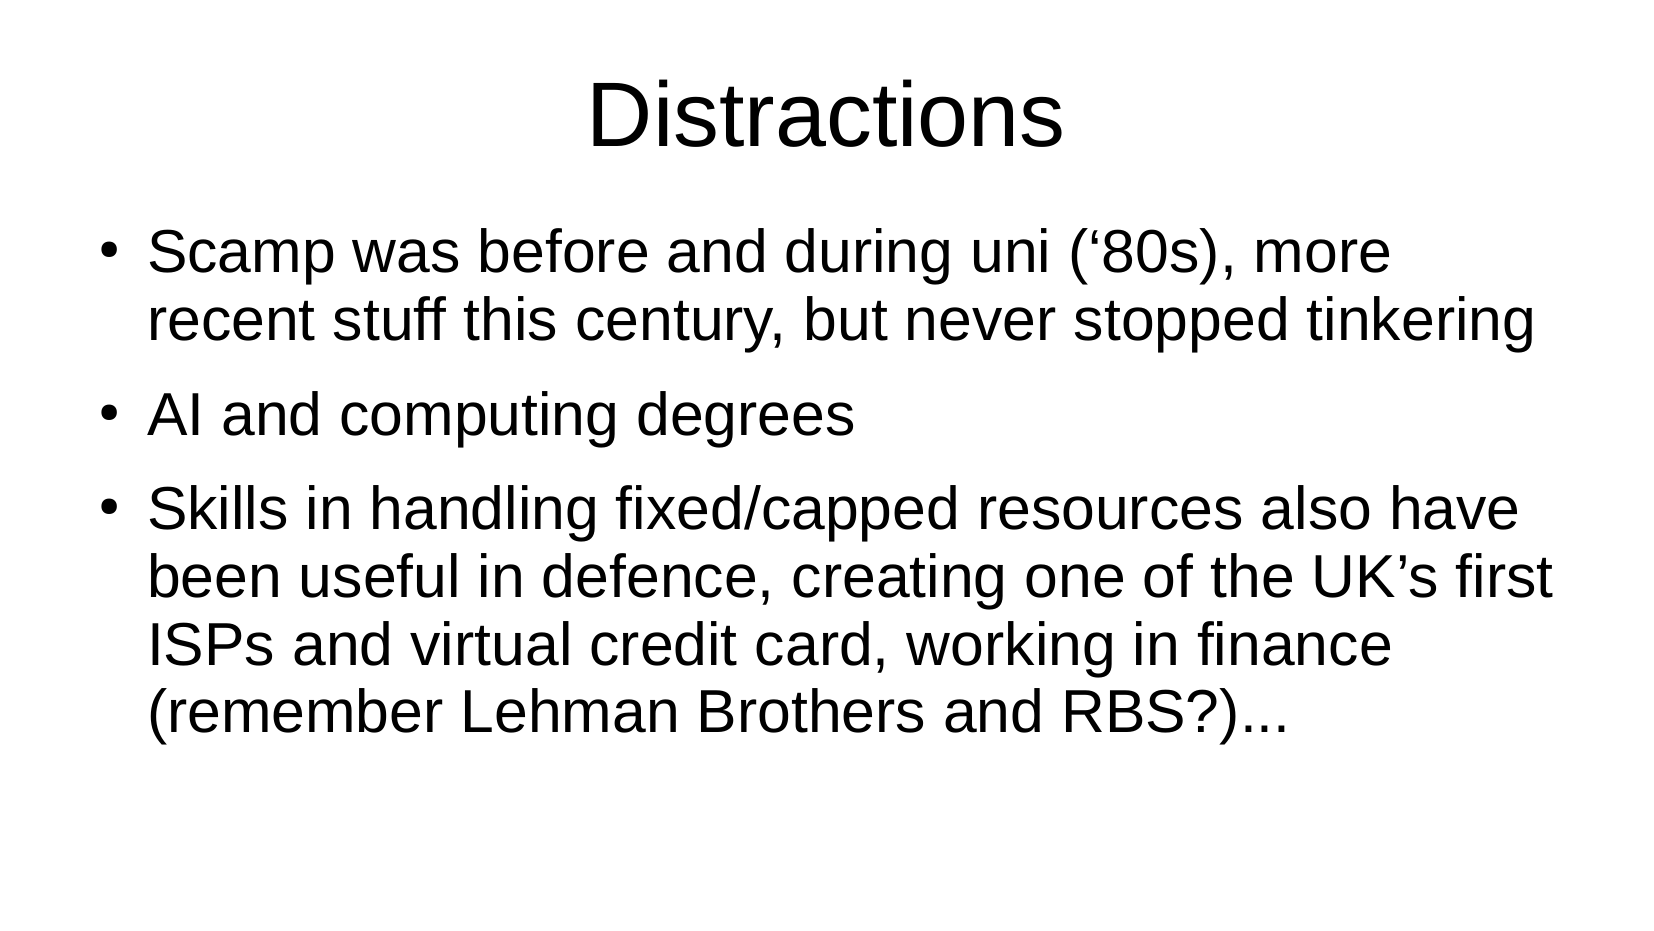

# Distractions
Scamp was before and during uni (‘80s), more recent stuff this century, but never stopped tinkering
AI and computing degrees
Skills in handling fixed/capped resources also have been useful in defence, creating one of the UK’s first ISPs and virtual credit card, working in finance (remember Lehman Brothers and RBS?)...